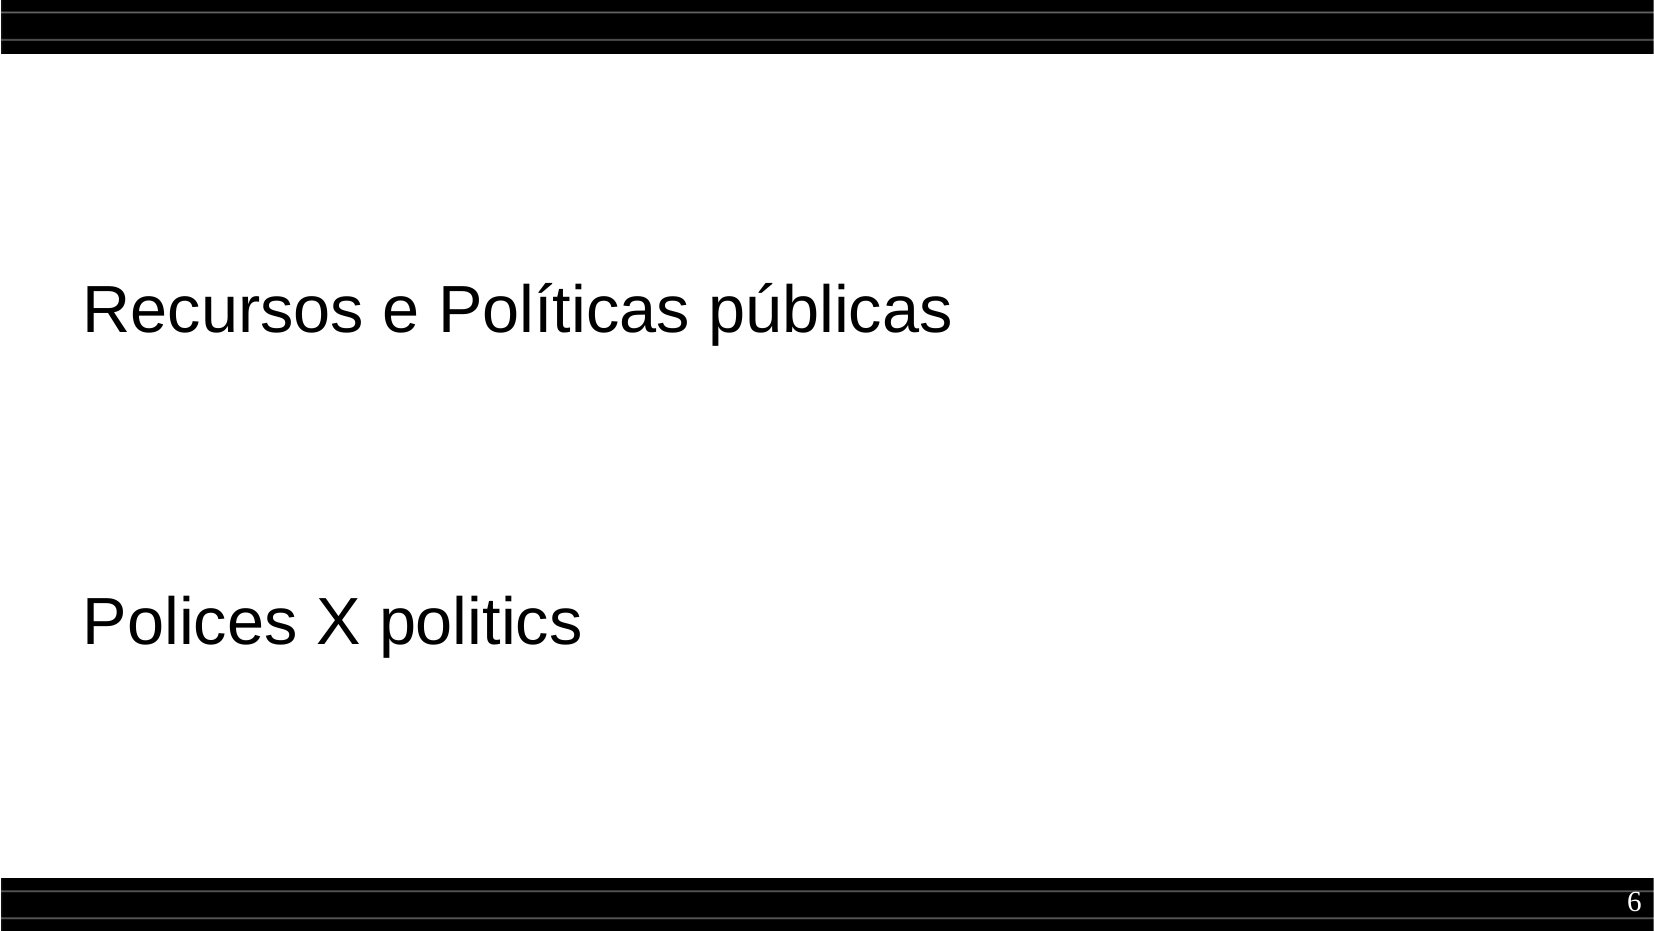

#
Recursos e Políticas públicas
Polices X politics